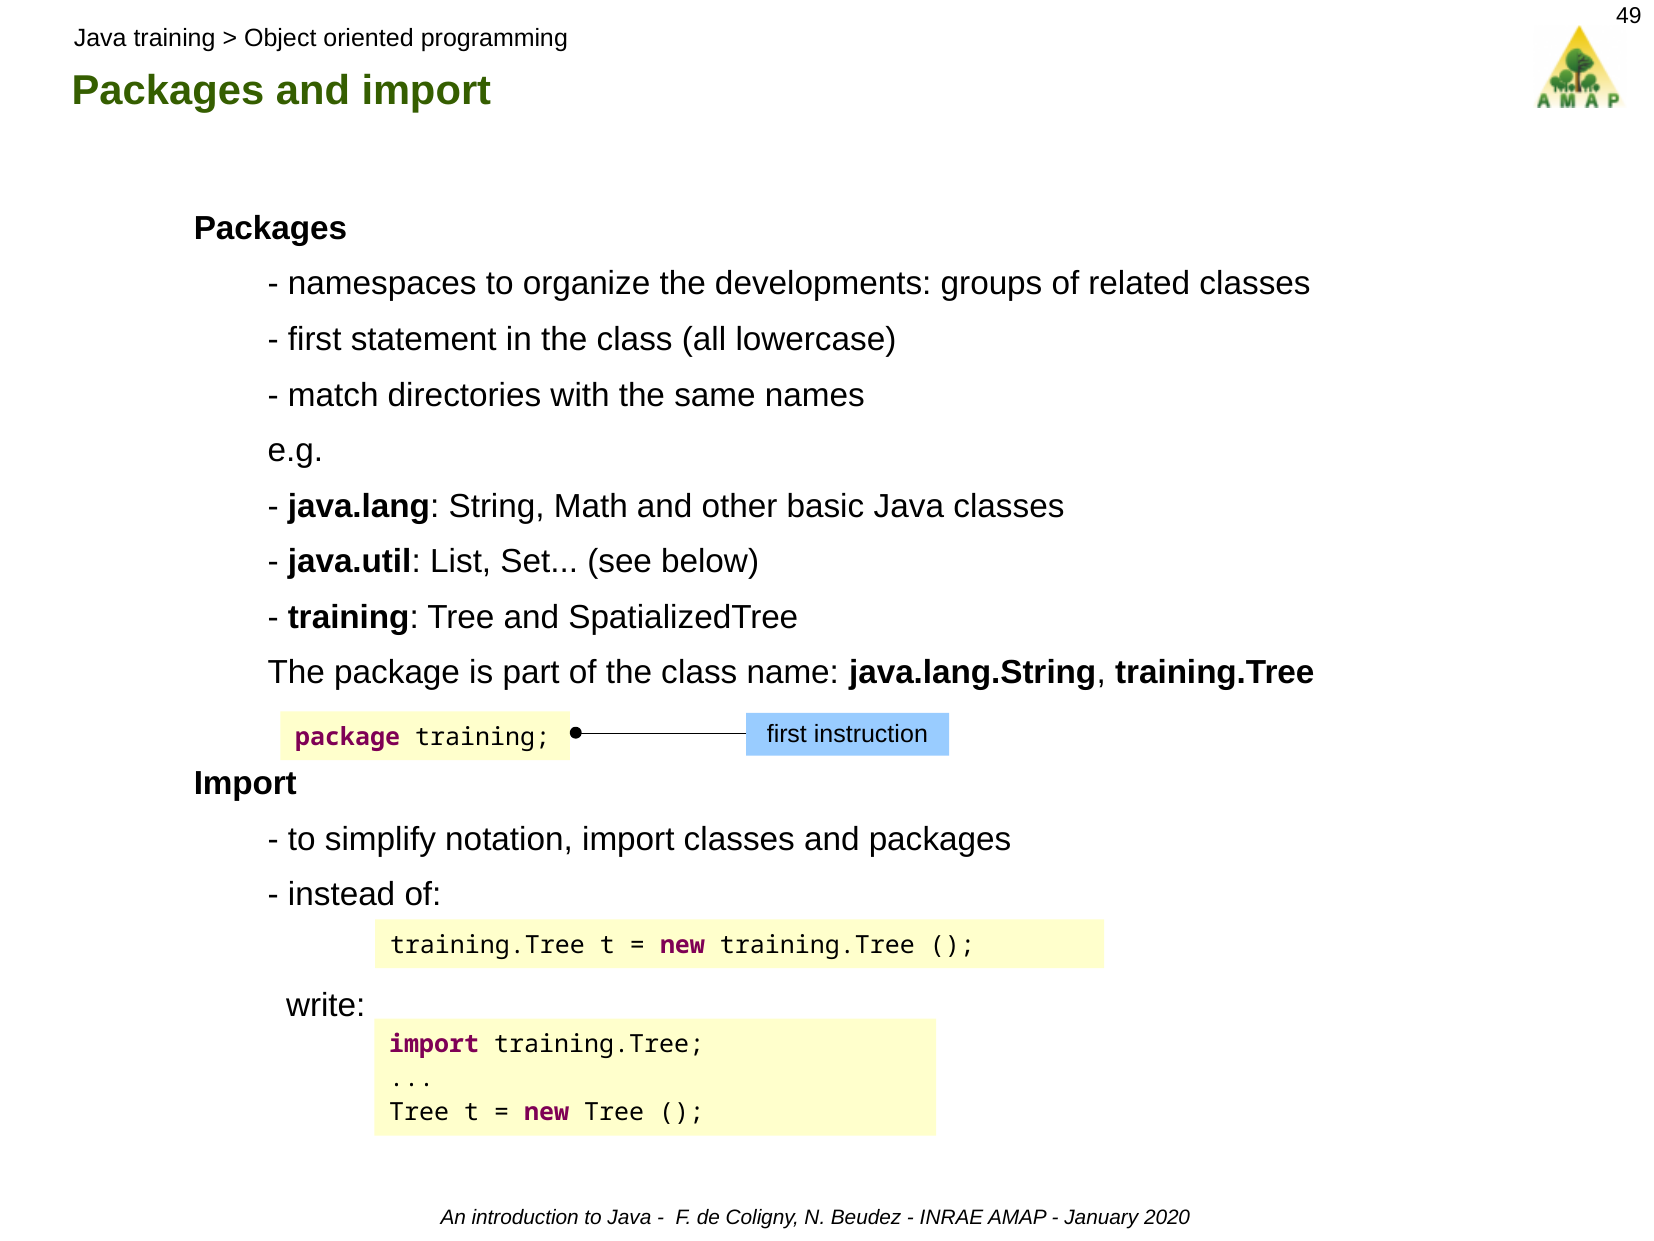

49
Java training > Object oriented programming
Packages and import
Packages
	- namespaces to organize the developments: groups of related classes
	- first statement in the class (all lowercase)
	- match directories with the same names
	e.g.
	- java.lang: String, Math and other basic Java classes
	- java.util: List, Set... (see below)
	- training: Tree and SpatializedTree
	The package is part of the class name: java.lang.String, training.Tree
Import
	- to simplify notation, import classes and packages
	- instead of:
	 write:
package training;
first instruction
training.Tree t = new training.Tree ();
import training.Tree;
...
Tree t = new Tree ();